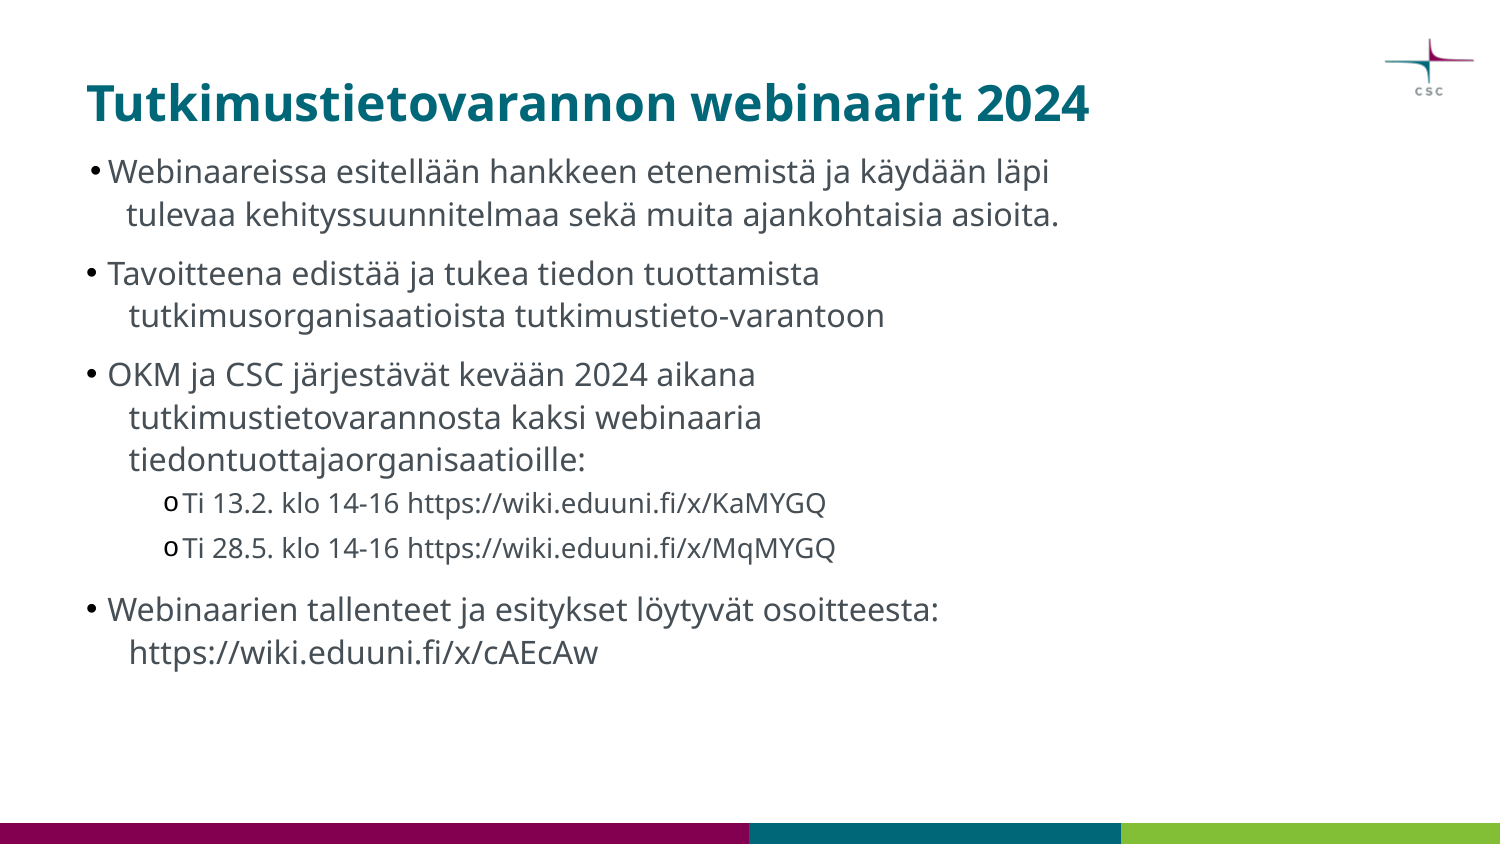

# Tutkimustietovarannon webinaarit 2024
Webinaareissa esitellään hankkeen etenemistä ja käydään läpi tulevaa kehityssuunnitelmaa sekä muita ajankohtaisia asioita.
Tavoitteena edistää ja tukea tiedon tuottamista tutkimusorganisaatioista tutkimustieto-varantoon
OKM ja CSC järjestävät kevään 2024 aikana tutkimustietovarannosta kaksi webinaaria tiedontuottajaorganisaatioille:
Ti 13.2. klo 14-16 https://wiki.eduuni.fi/x/KaMYGQ
Ti 28.5. klo 14-16 https://wiki.eduuni.fi/x/MqMYGQ
Webinaarien tallenteet ja esitykset löytyvät osoitteesta: https://wiki.eduuni.fi/x/cAEcAw